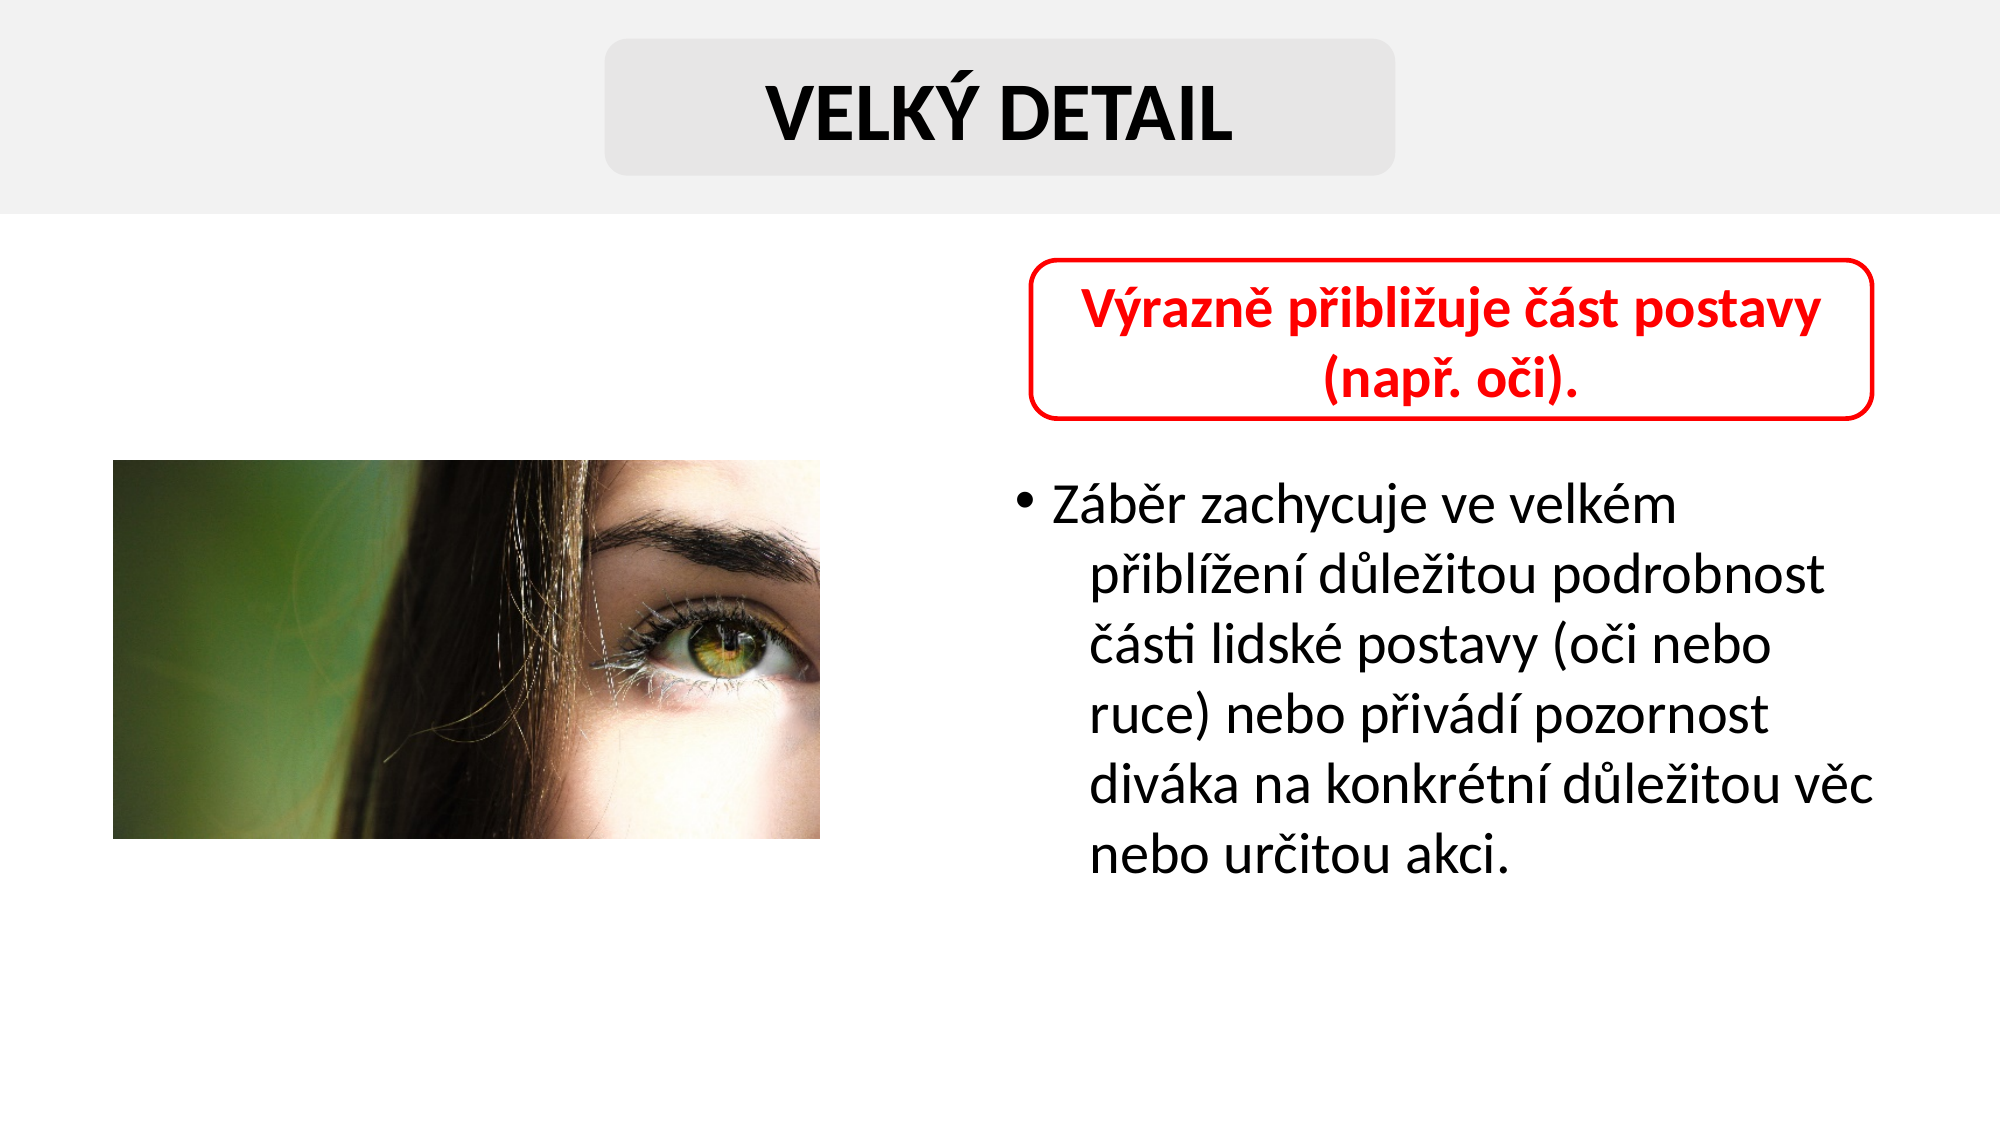

VELKÝ DETAIL
Výrazně přibližuje část postavy (např. oči).
Záběr zachycuje ve velkém přiblížení důležitou podrobnost části lidské postavy (oči nebo ruce) nebo přivádí pozornost diváka na konkrétní důležitou věc nebo určitou akci.